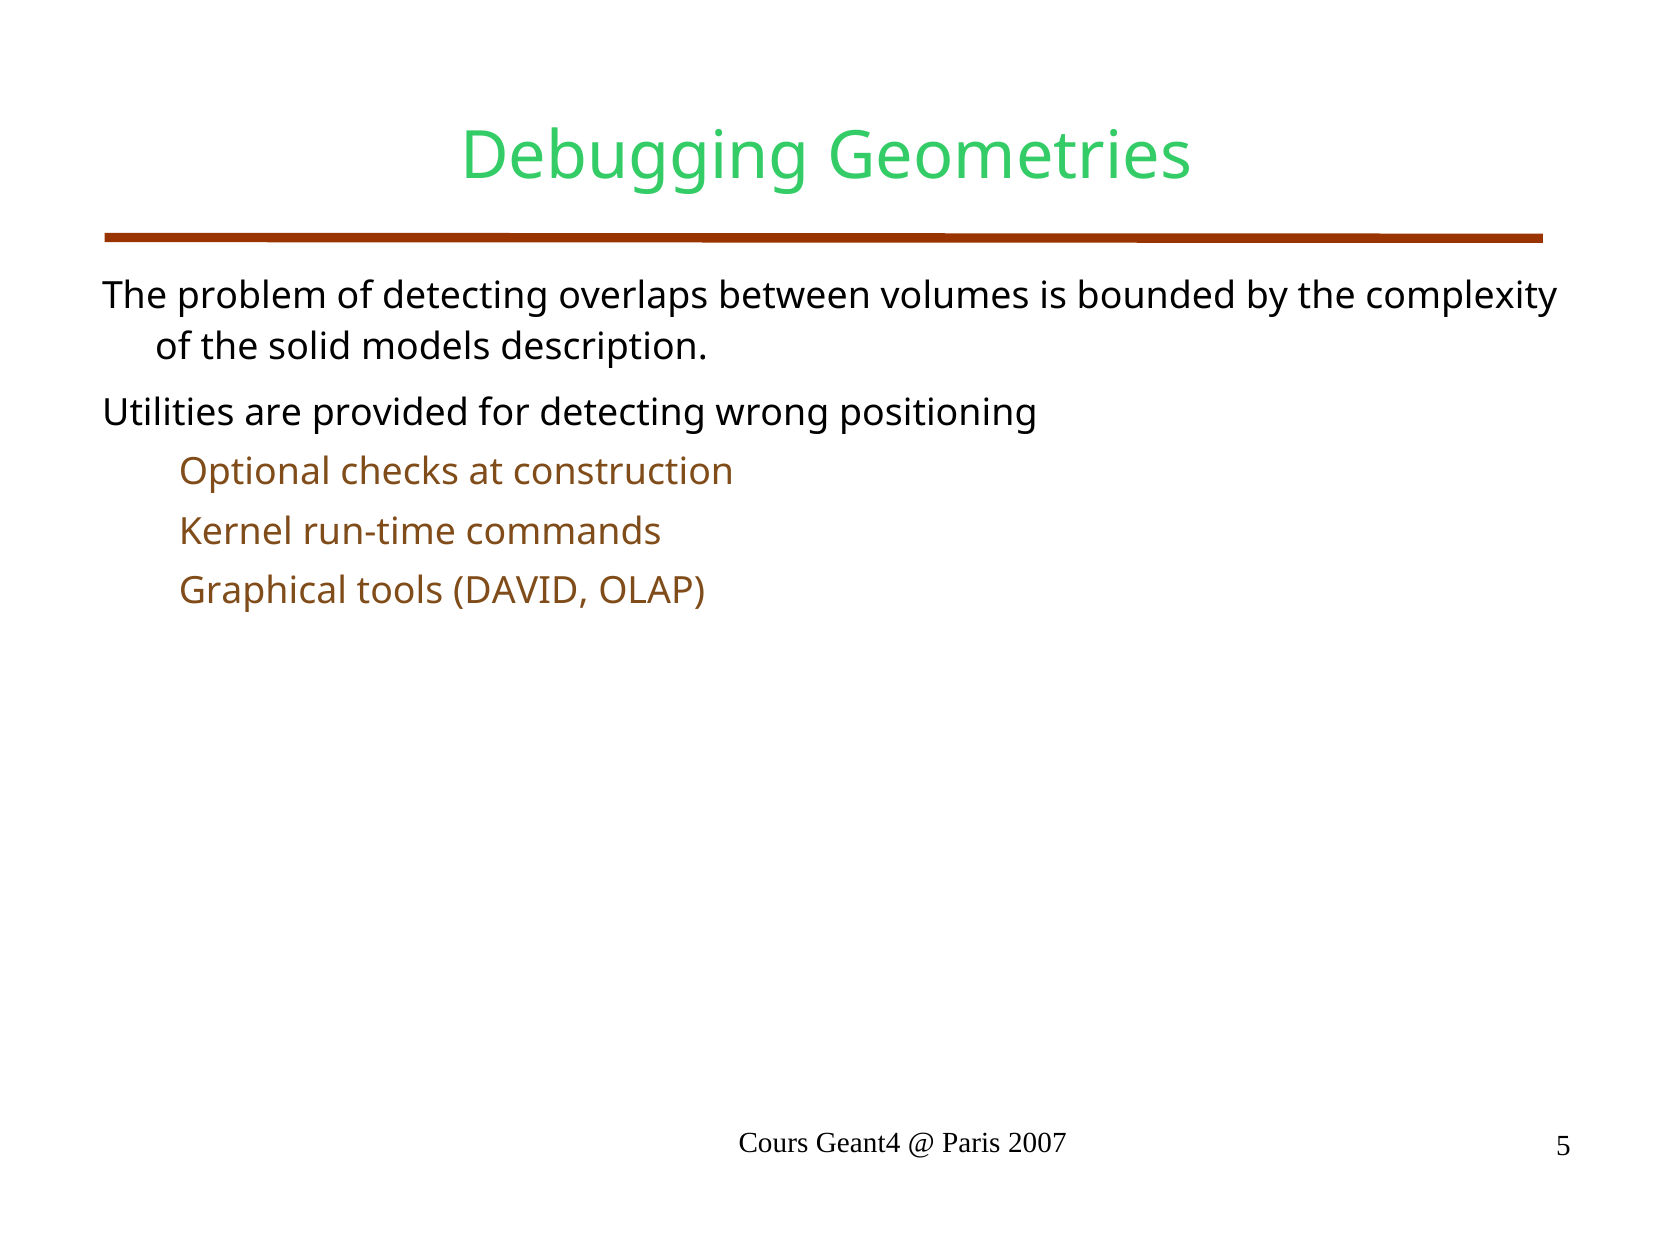

# Debugging Geometries
The problem of detecting overlaps between volumes is bounded by the complexity of the solid models description.
Utilities are provided for detecting wrong positioning
Optional checks at construction
Kernel run-time commands
Graphical tools (DAVID, OLAP)
Cours Geant4 @ Paris 2007
5